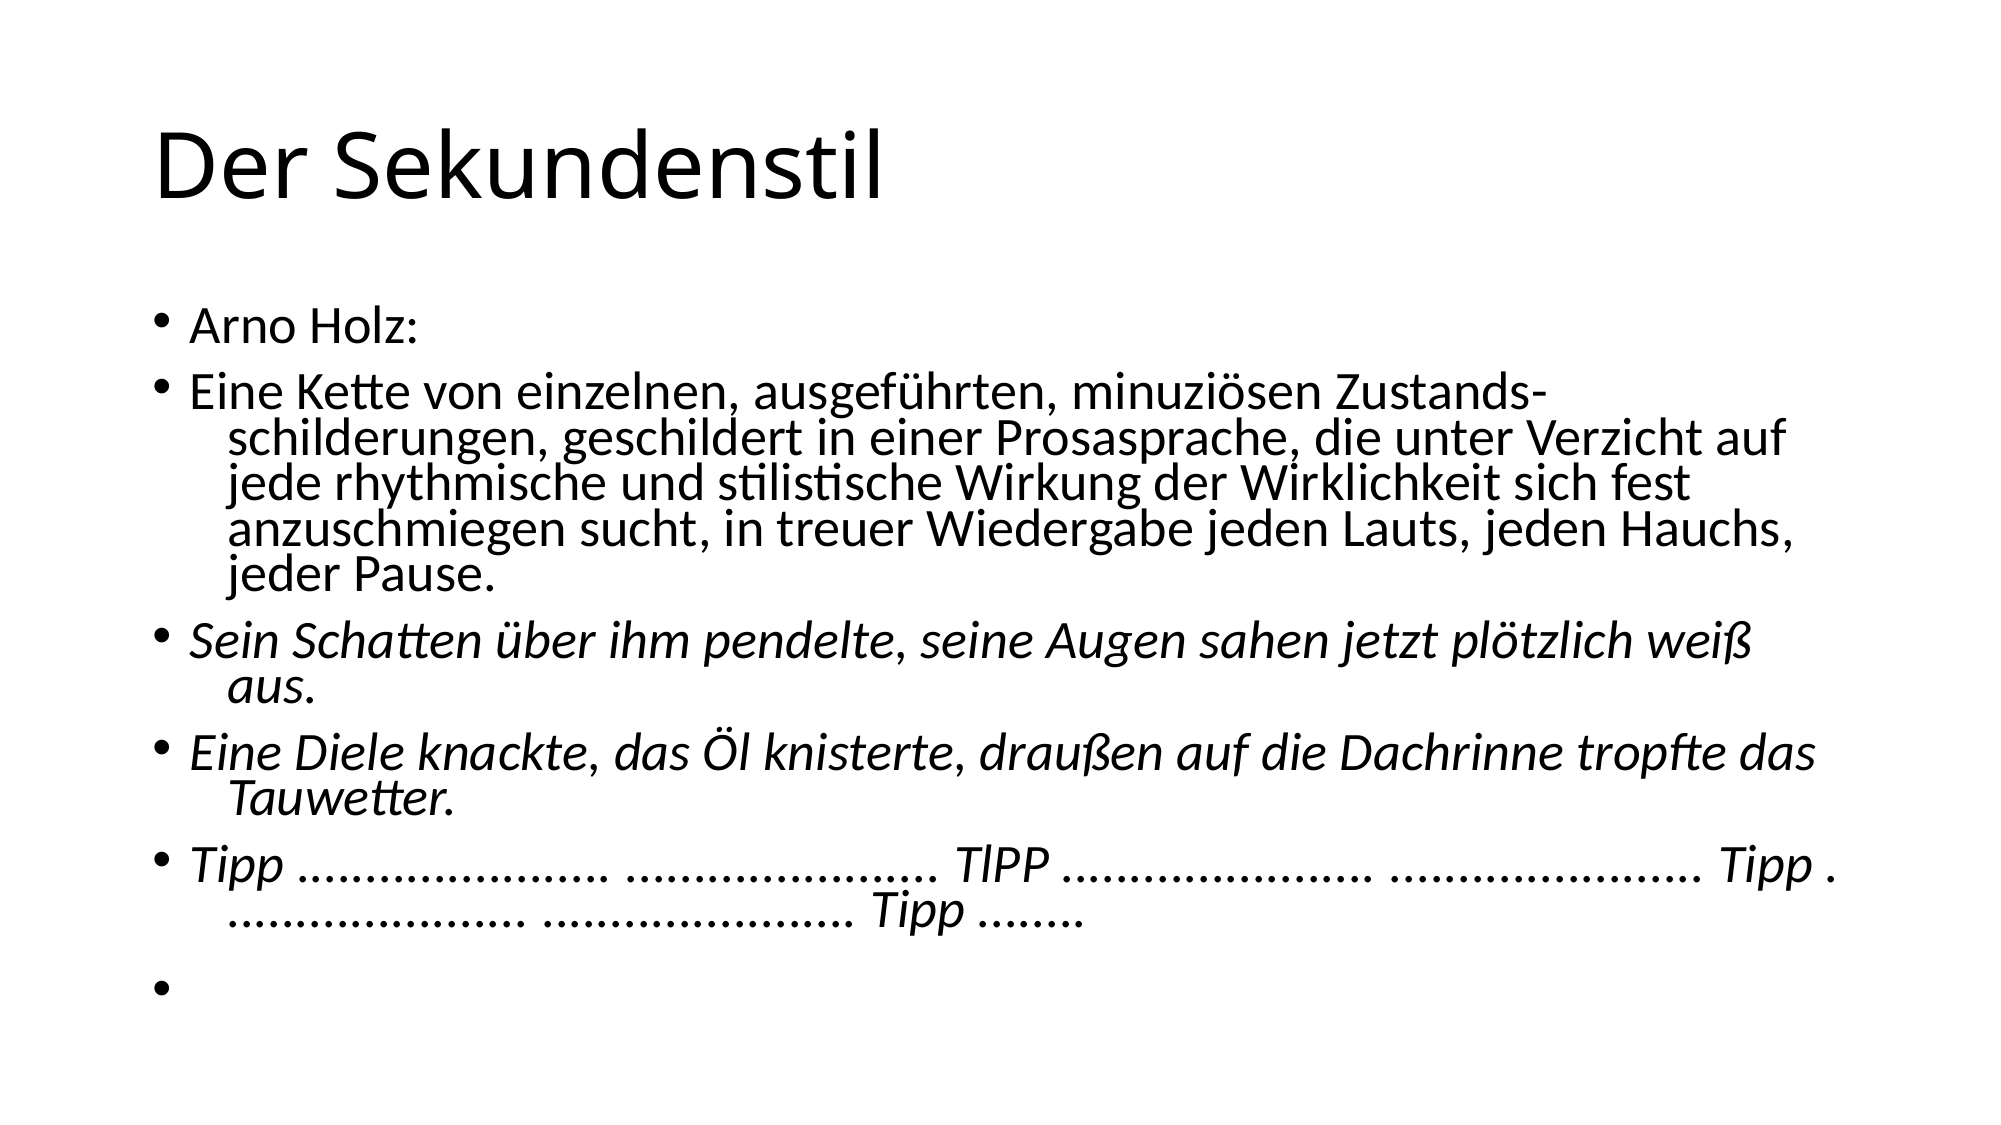

# Der Sekundenstil
Arno Holz:
Eine Kette von einzelnen, ausgeführten, minuziösen Zustands-schilderungen, geschildert in einer Prosasprache, die unter Verzicht auf jede rhythmische und stilistische Wirkung der Wirklichkeit sich fest anzuschmiegen sucht, in treuer Wiedergabe jeden Lauts, jeden Hauchs, jeder Pause.
Sein Schatten über ihm pendelte, seine Augen sahen jetzt plötzlich weiß aus.
Eine Diele knackte, das Öl knisterte, draußen auf die Dachrinne tropfte das Tauwetter.
Tipp ....................... ....................... TlPP ....................... ....................... Tipp ....................... ....................... Tipp ........